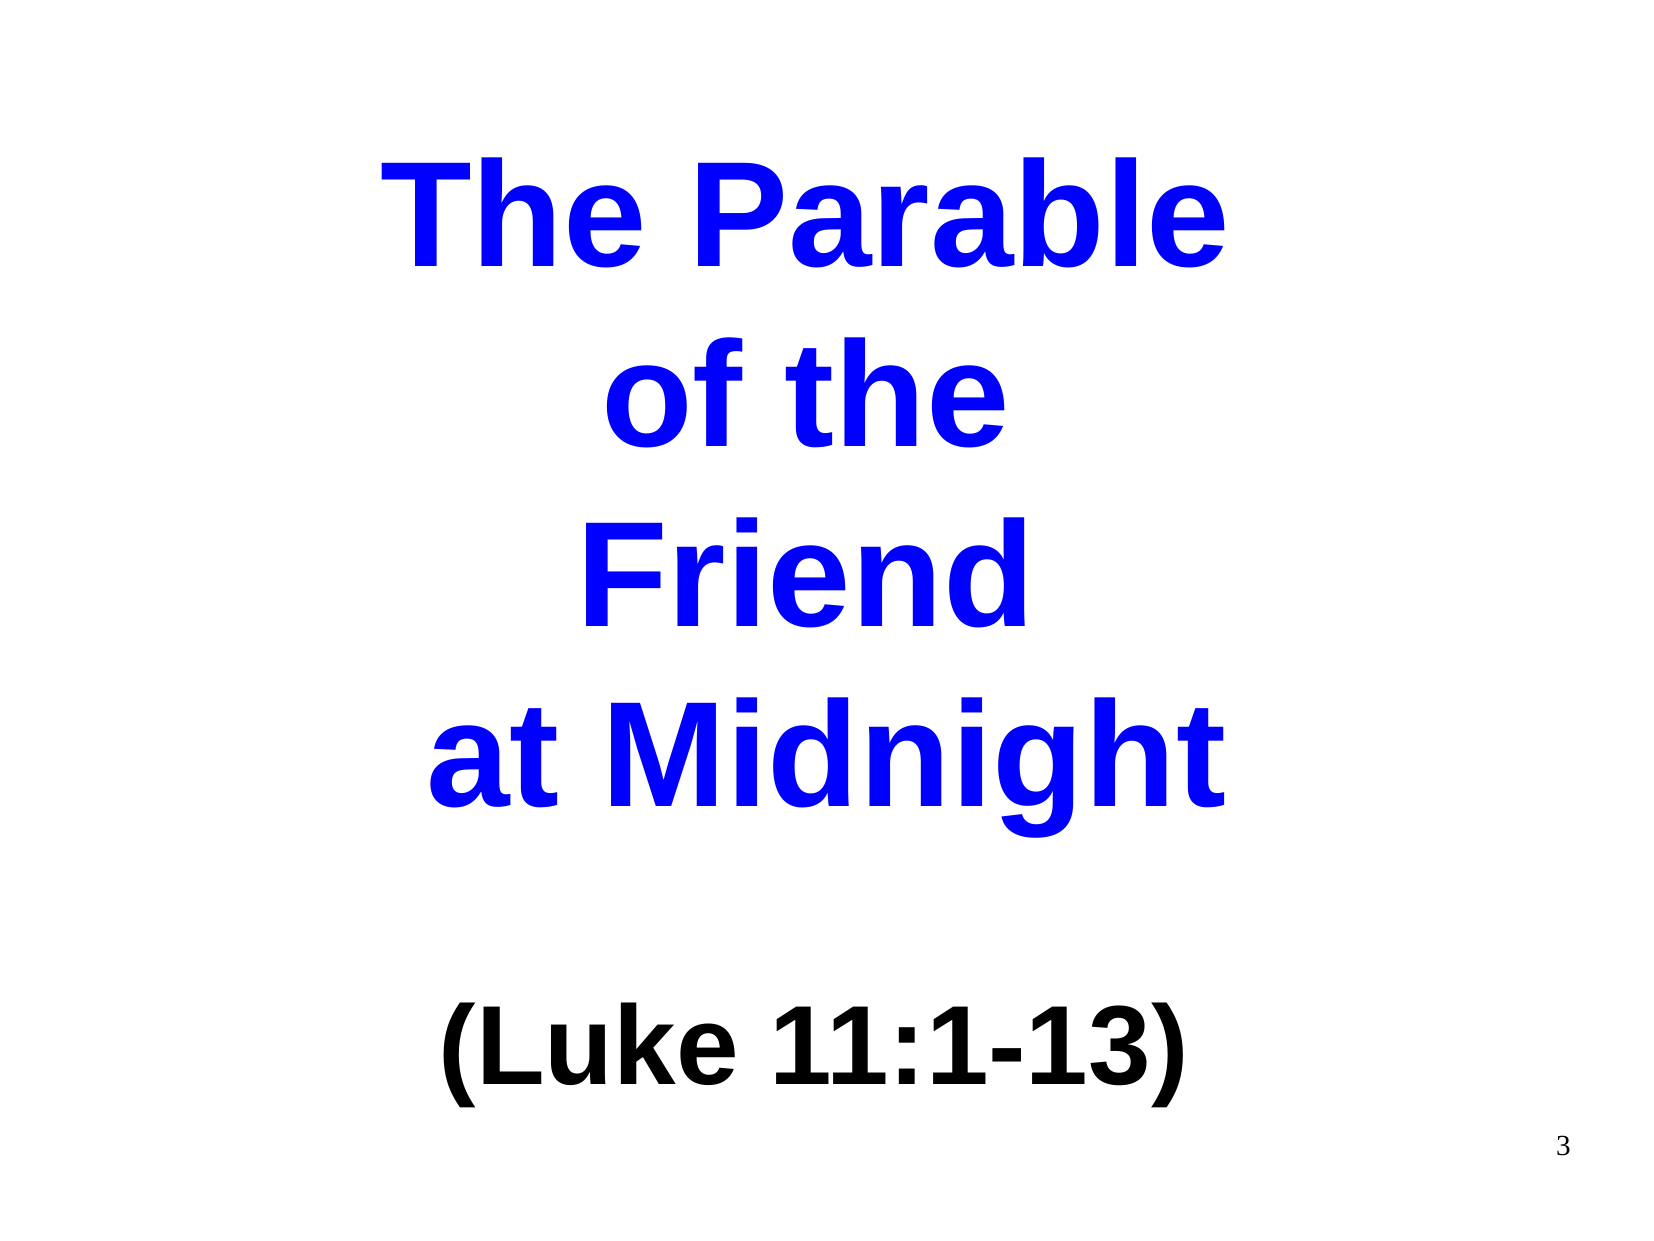

# The Parable of the Friend at Midnight (Luke 11:1-13)
3